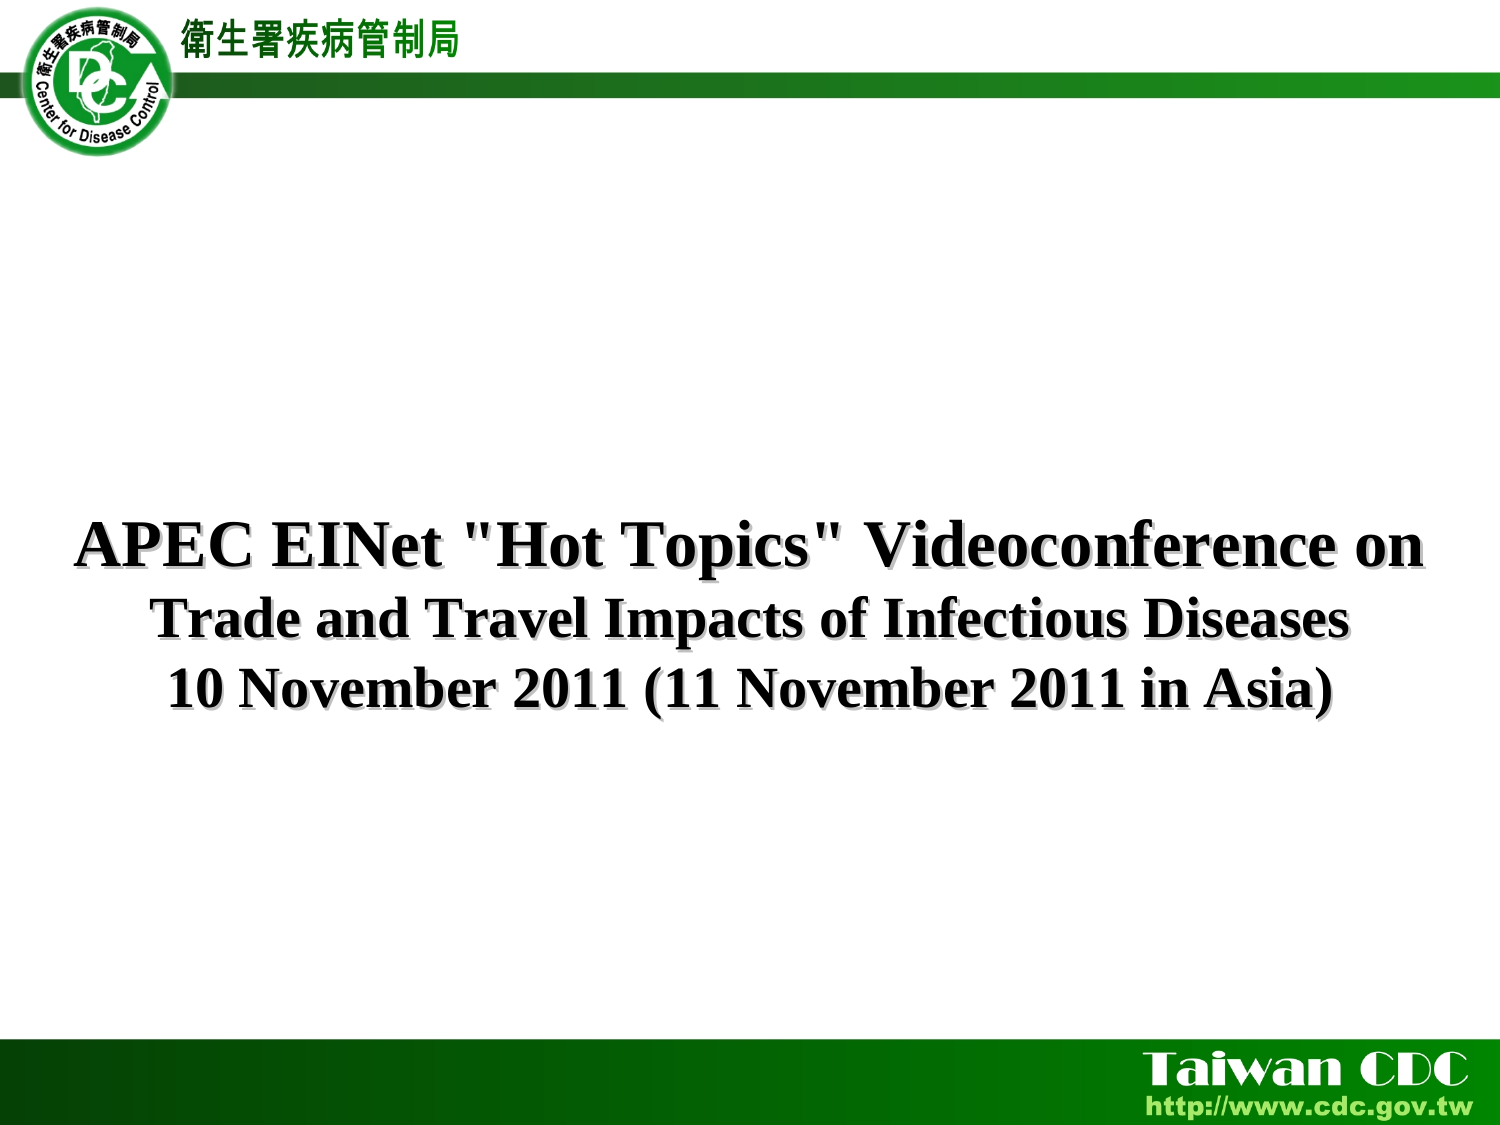

# APEC EINet "Hot Topics" Videoconference on Trade and Travel Impacts of Infectious Diseases 10 November 2011 (11 November 2011 in Asia)